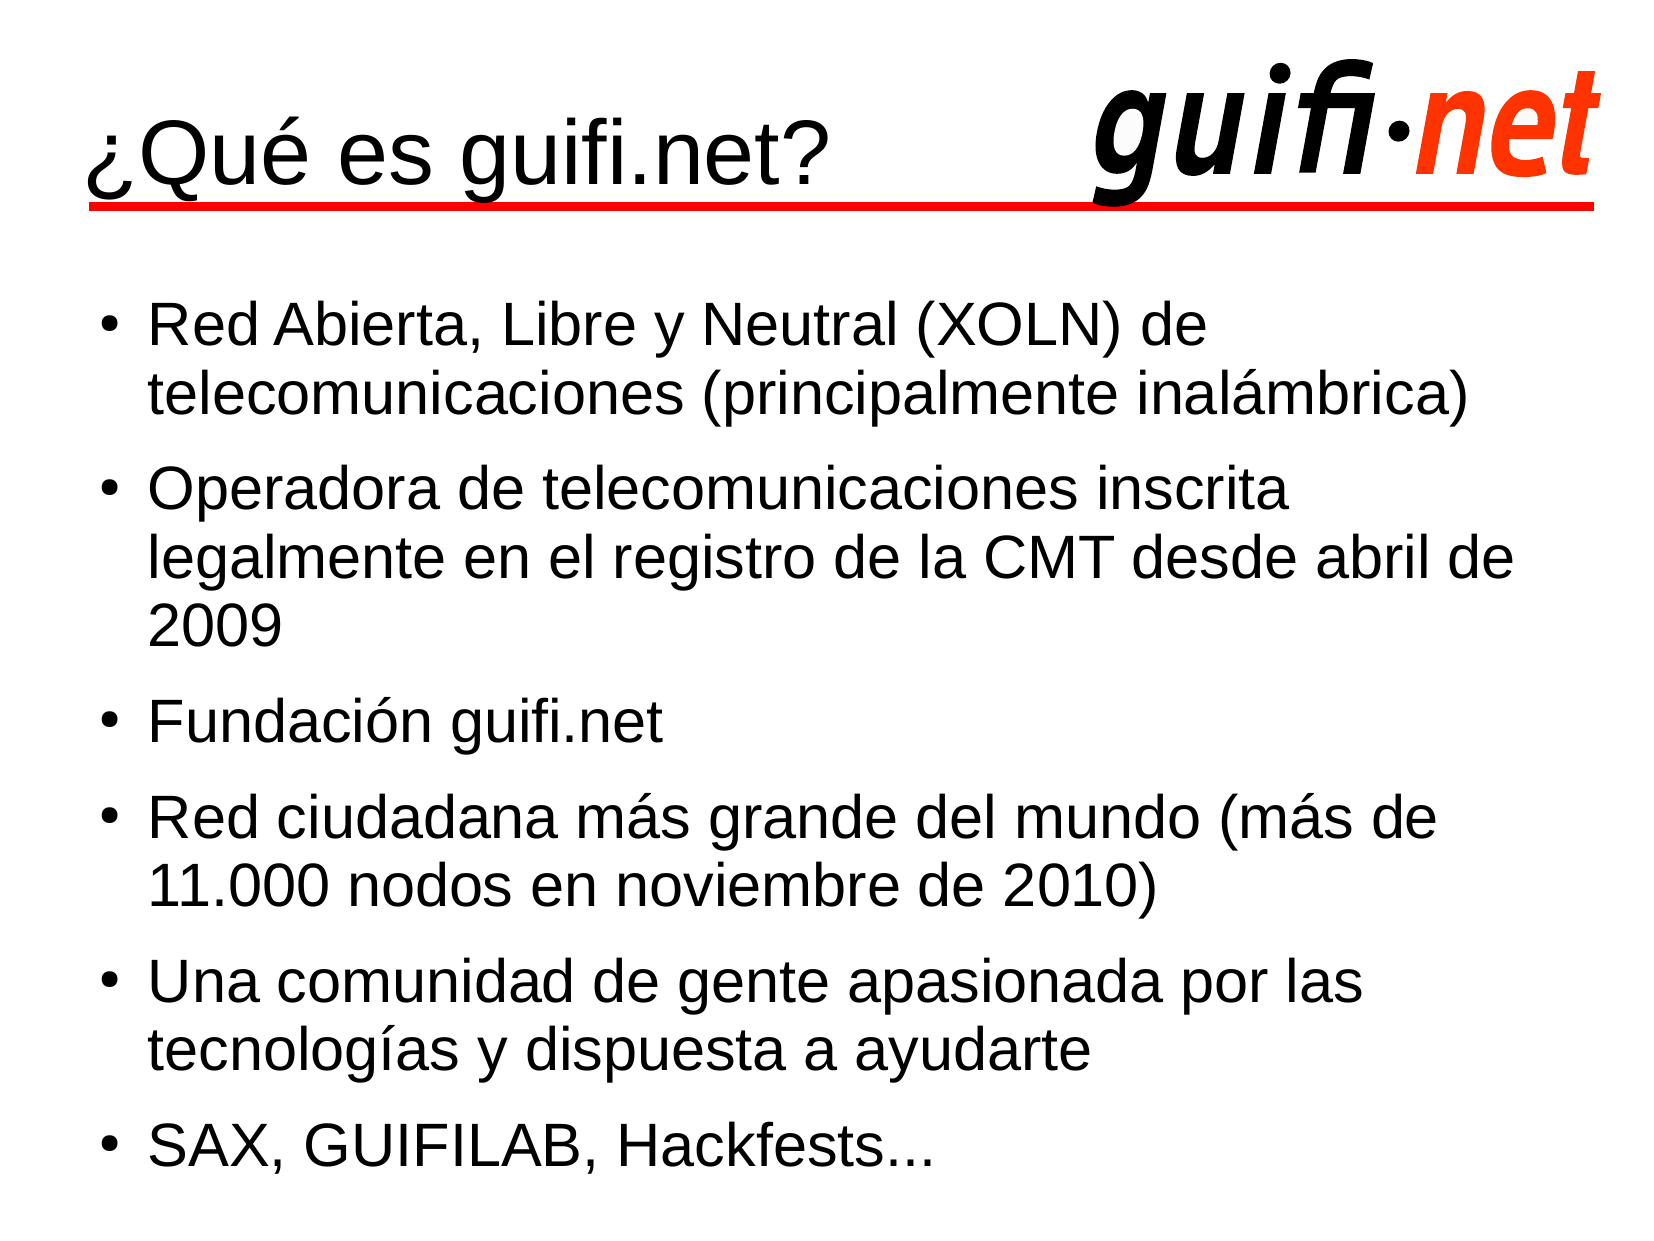

# ¿Qué es guifi.net?
Red Abierta, Libre y Neutral (XOLN) de telecomunicaciones (principalmente inalámbrica)
Operadora de telecomunicaciones inscrita legalmente en el registro de la CMT desde abril de 2009
Fundación guifi.net
Red ciudadana más grande del mundo (más de 11.000 nodos en noviembre de 2010)
Una comunidad de gente apasionada por las tecnologías y dispuesta a ayudarte
SAX, GUIFILAB, Hackfests...